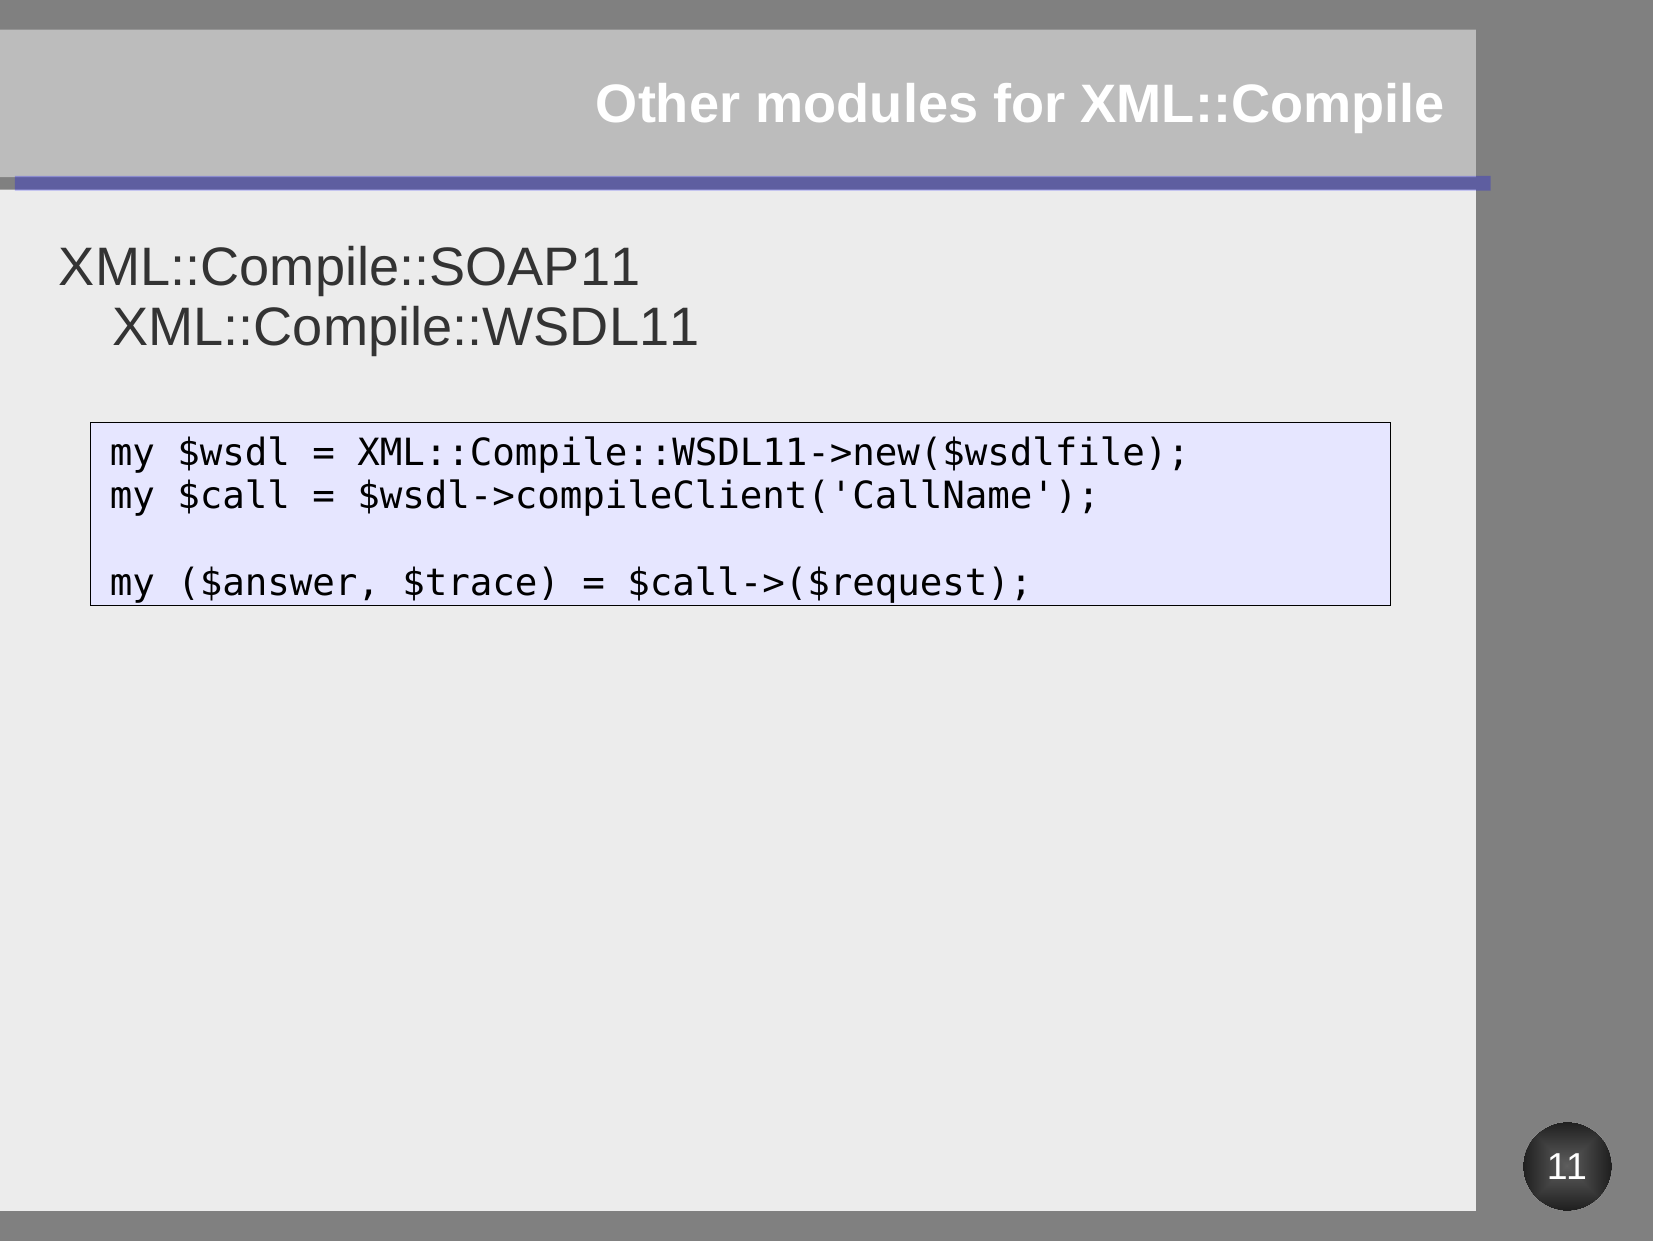

# Other modules for XML::Compile
XML::Compile::SOAP11
XML::Compile::WSDL11
my $wsdl = XML::Compile::WSDL11->new($wsdlfile);
my $call = $wsdl->compileClient('CallName');
my ($answer, $trace) = $call->($request);